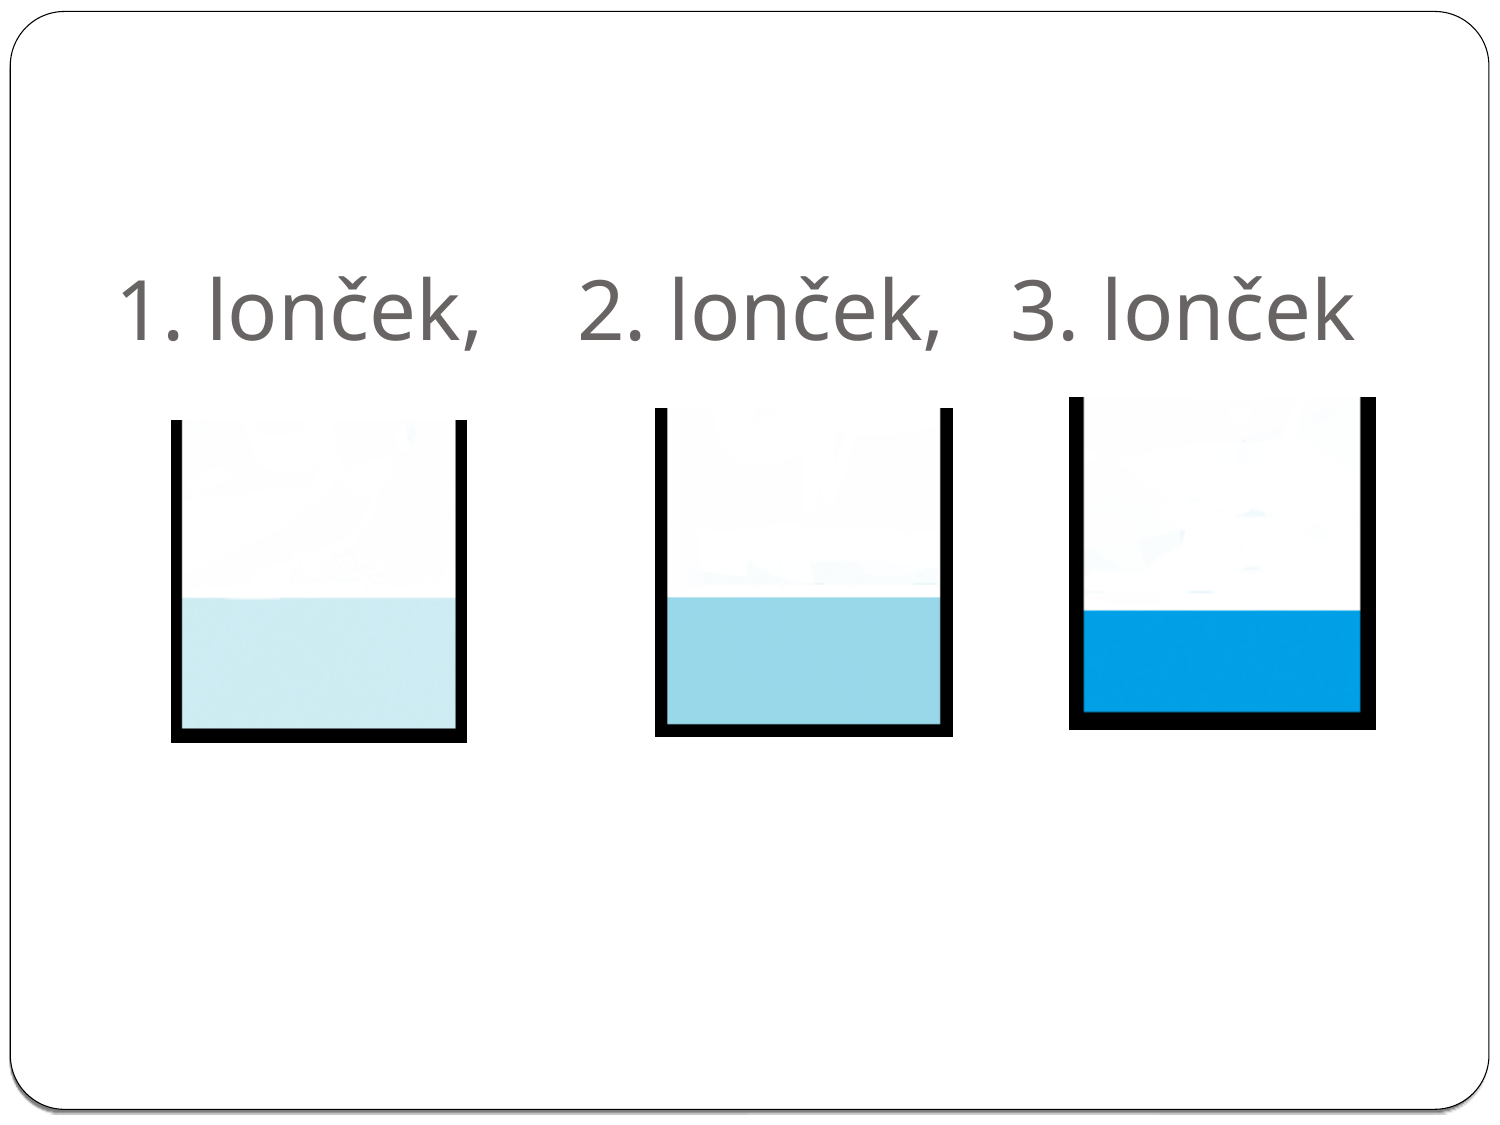

# 1. lonček,	 2. lonček, 3. lonček